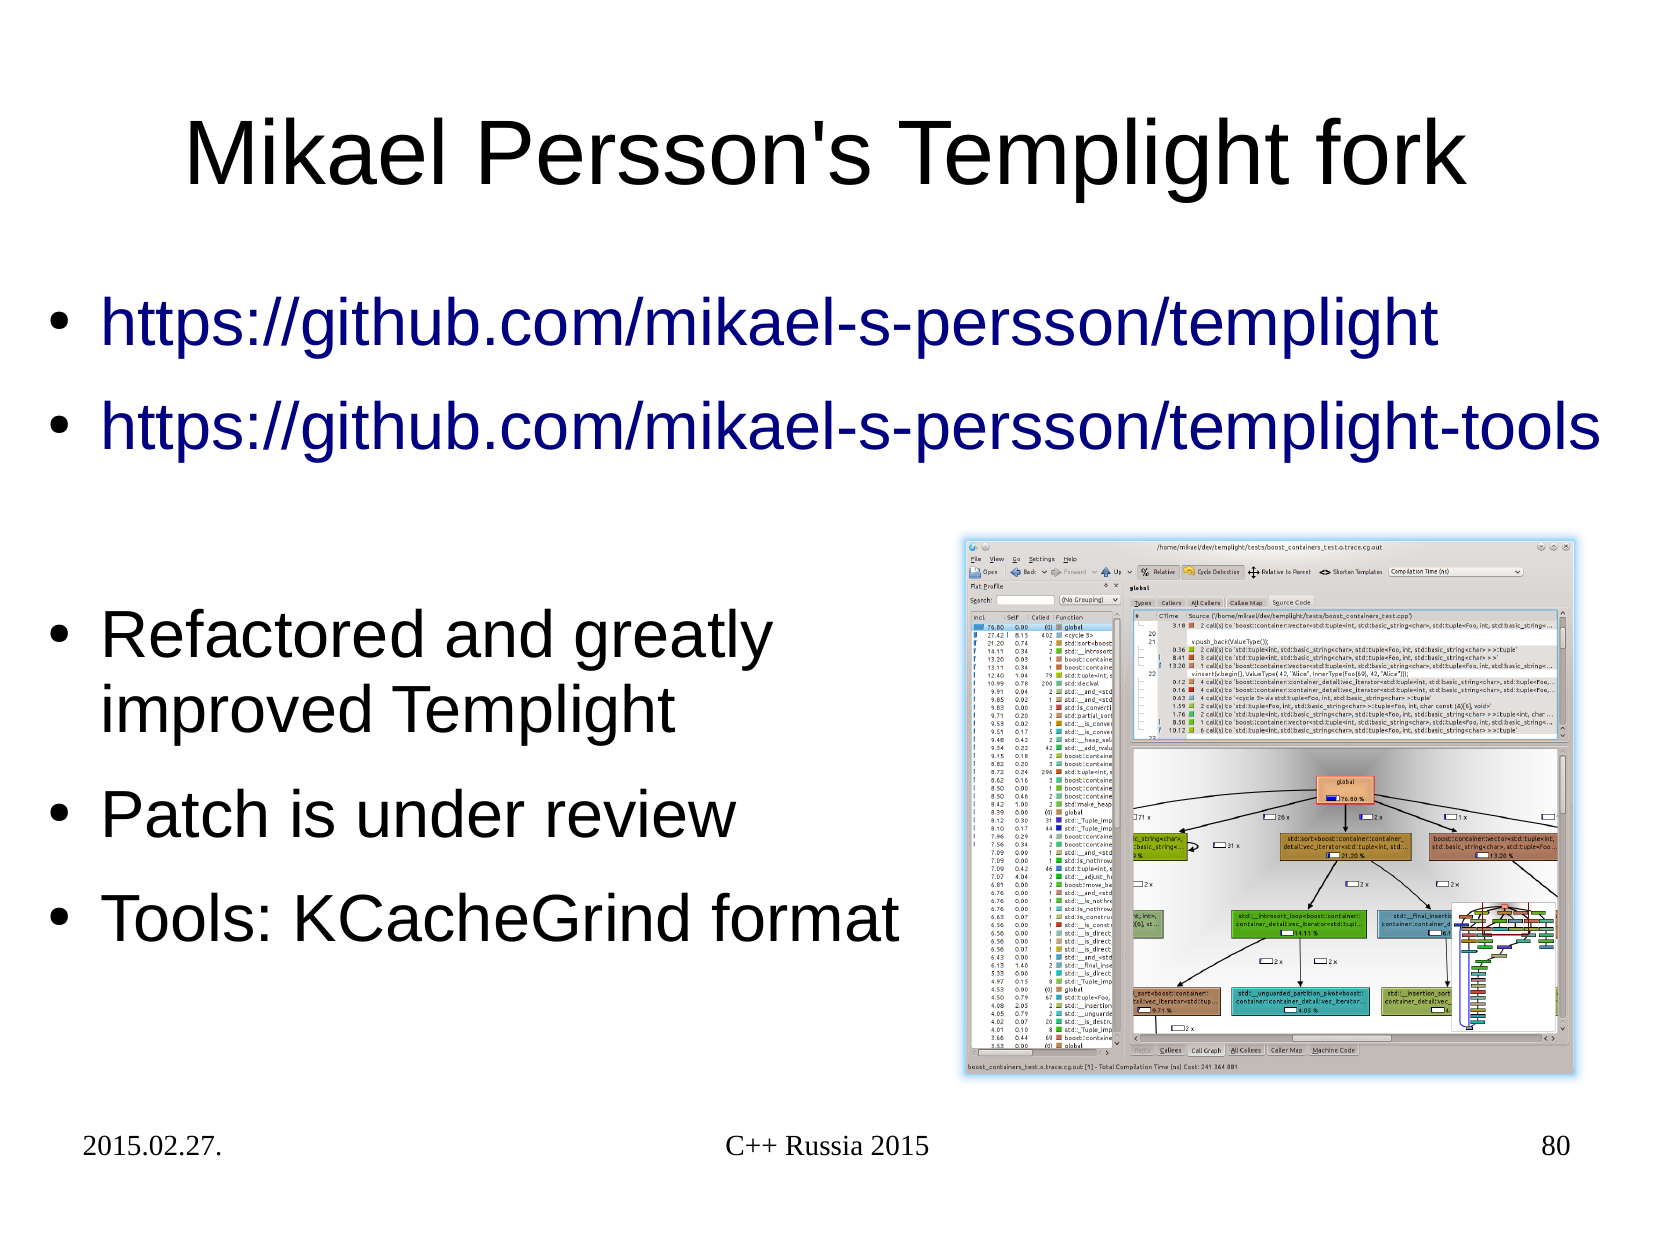

# Mikael Persson's Templight fork
https://github.com/mikael-s-persson/templight
https://github.com/mikael-s-persson/templight-tools
Refactored and greatly
improved Templight
Patch is under review
Tools: KCacheGrind format
2015.02.27.
C++ Russia 2015
80